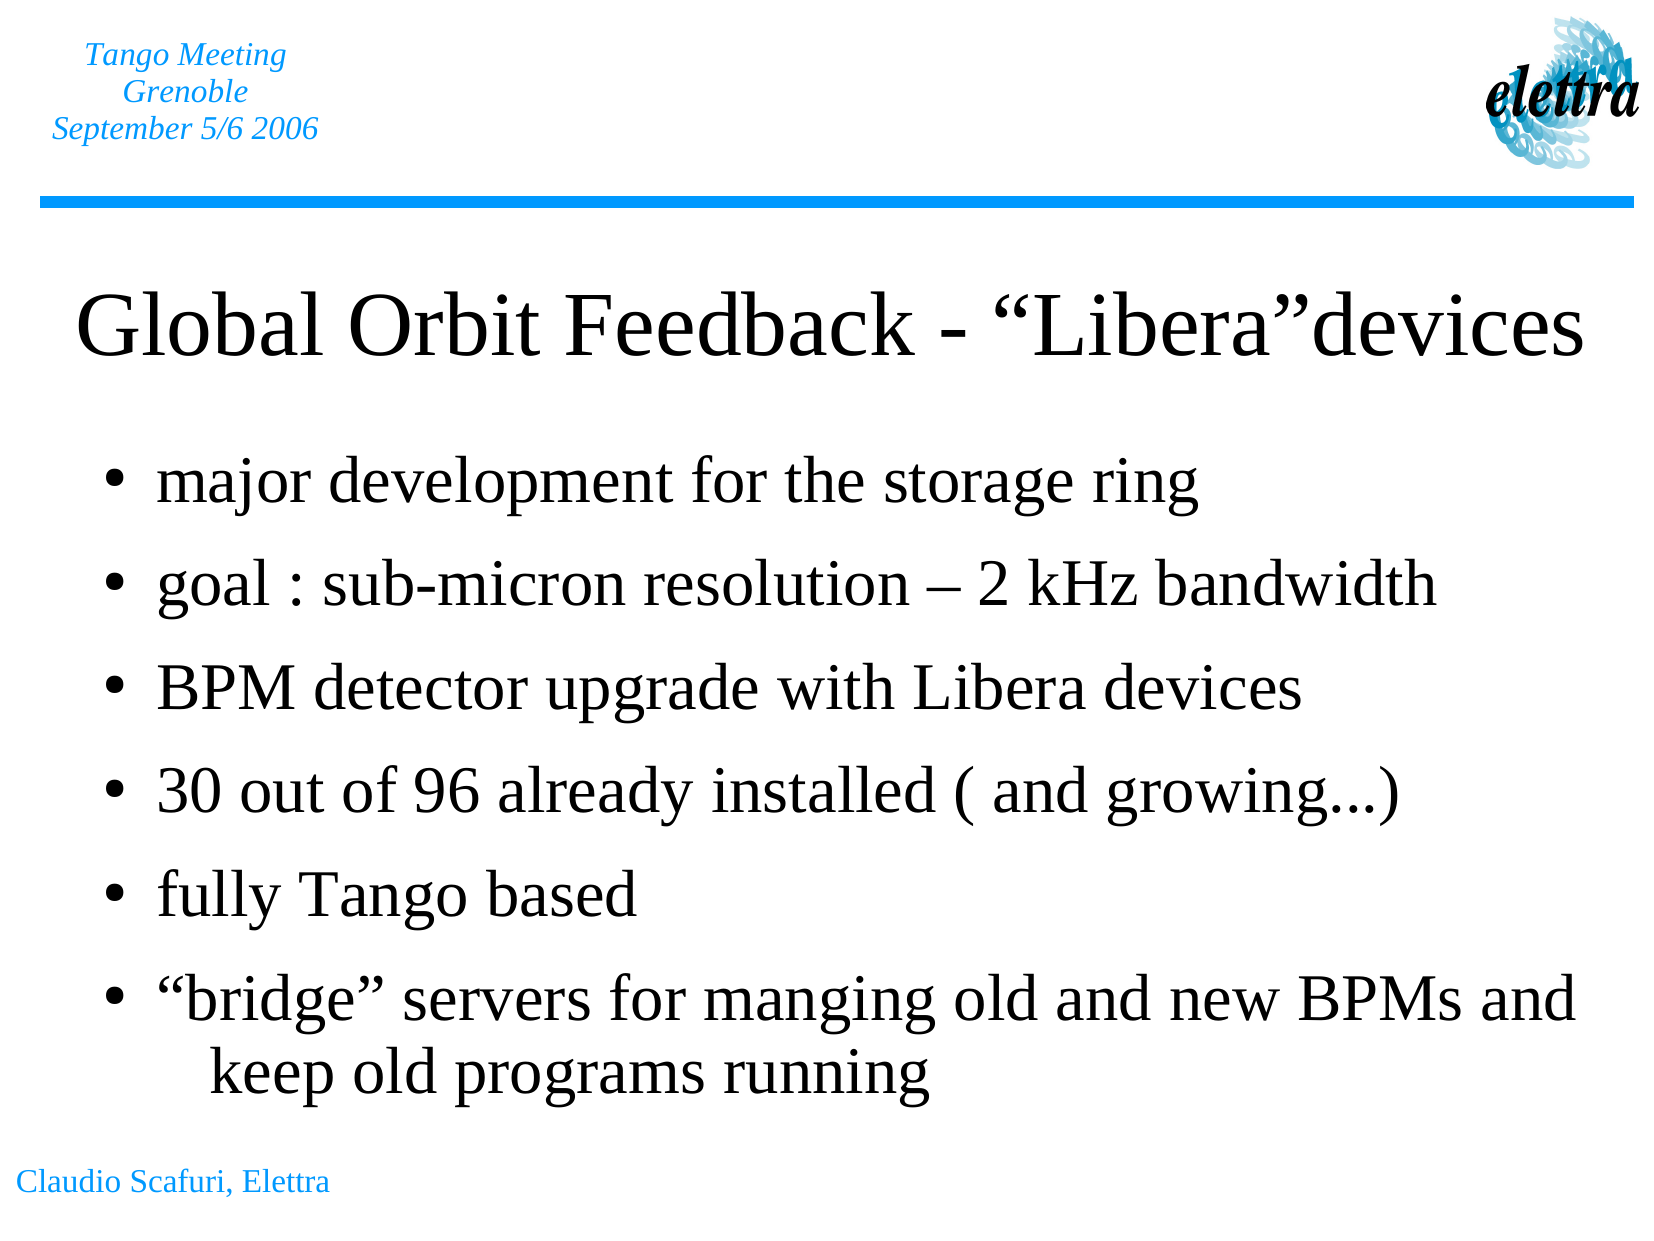

# Global Orbit Feedback - “Libera”devices
major development for the storage ring
goal : sub-micron resolution – 2 kHz bandwidth
BPM detector upgrade with Libera devices
30 out of 96 already installed ( and growing...)
fully Tango based
“bridge” servers for manging old and new BPMs and keep old programs running